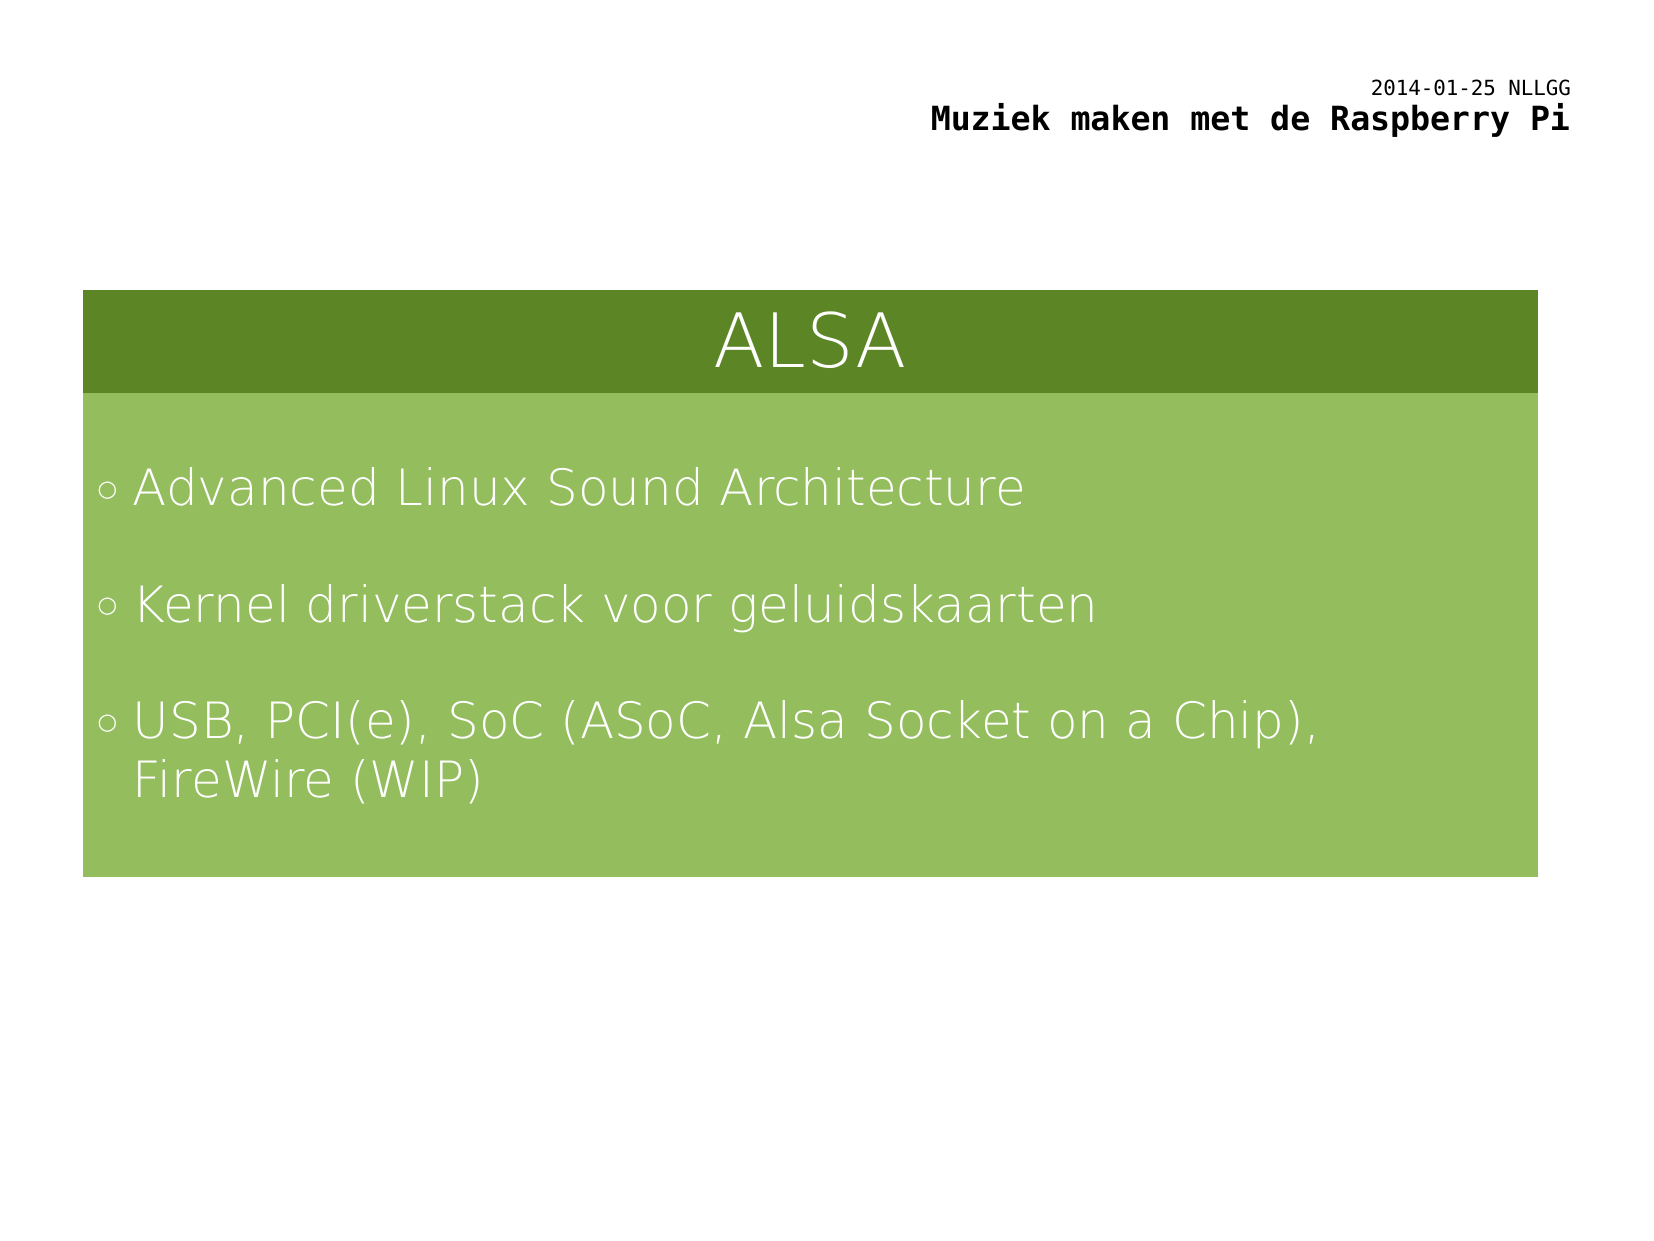

# 2014-01-25 NLLGG Muziek maken met de Raspberry Pi
| ALSA |
| --- |
| Advanced Linux Sound Architecture Kernel driverstack voor geluidskaarten USB, PCI(e), SoC (ASoC, Alsa Socket on a Chip), FireWire (WIP) |